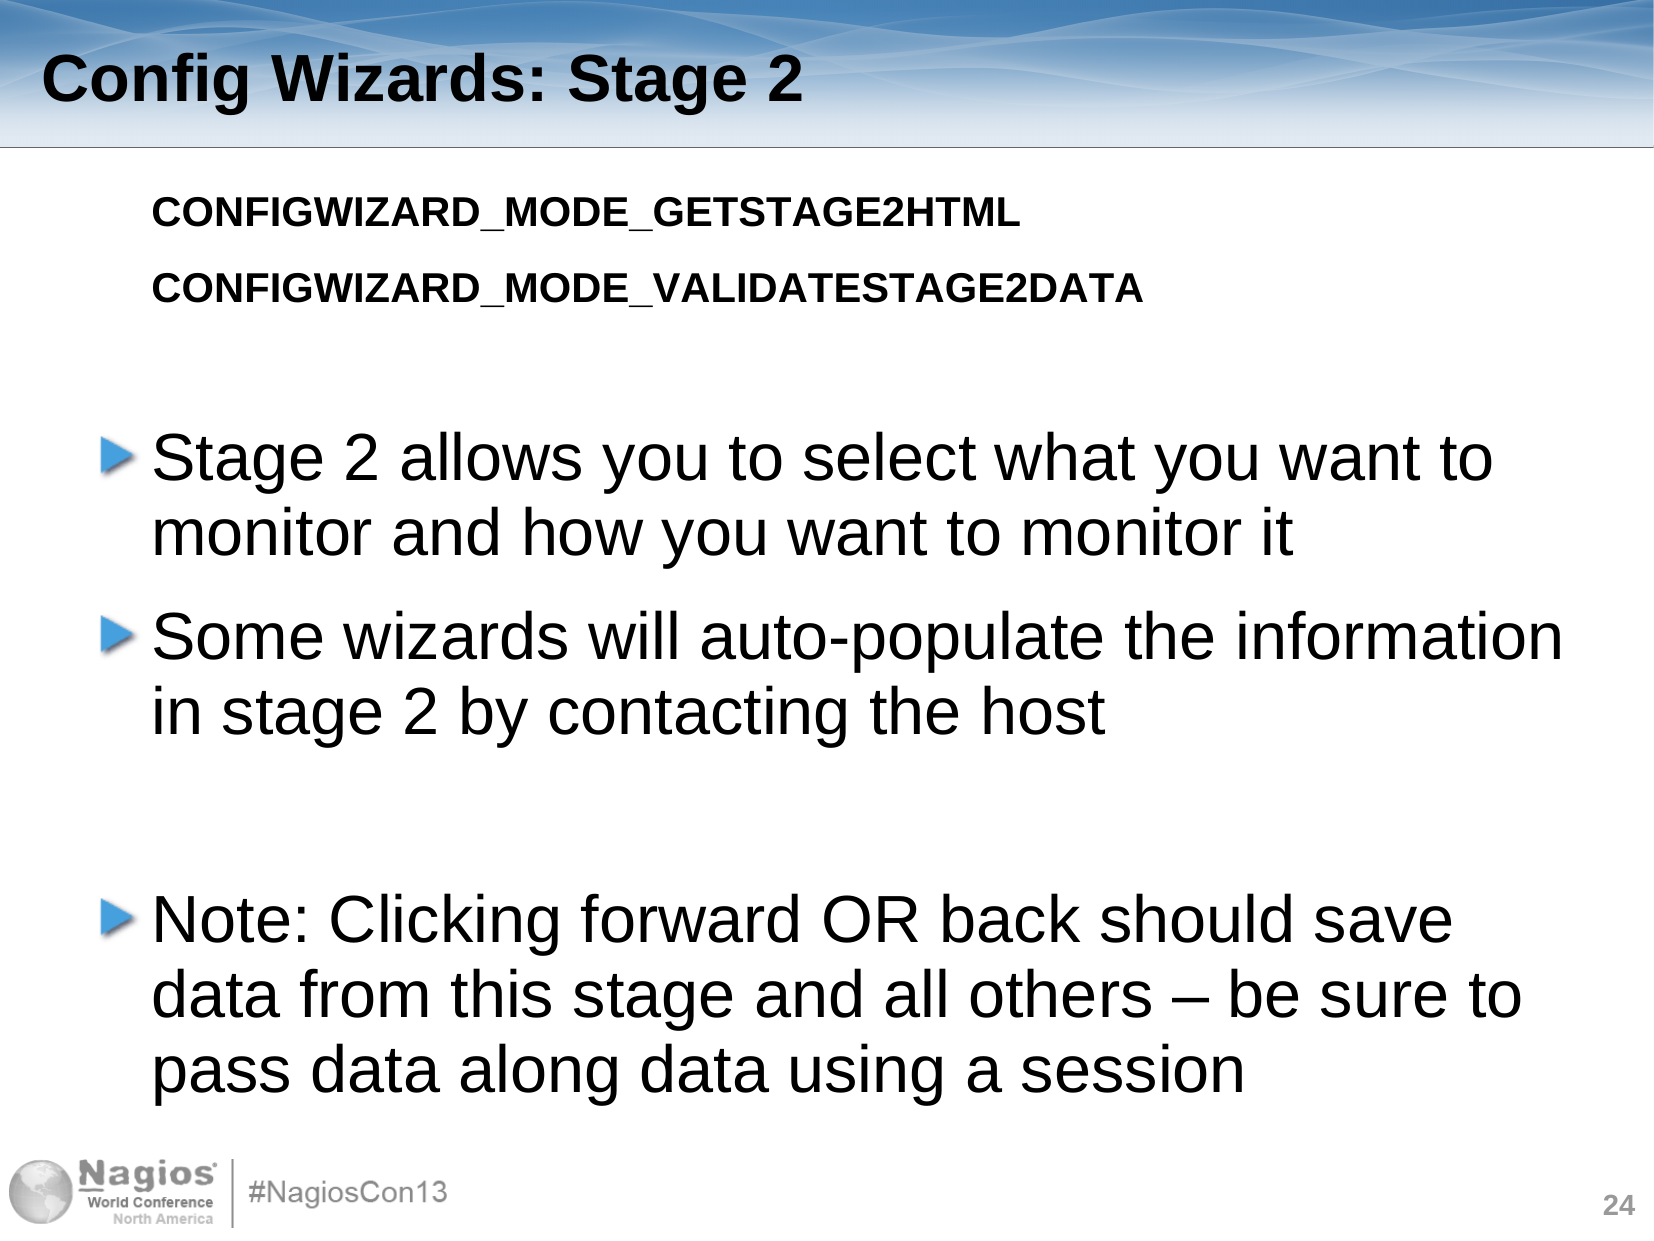

# Config Wizards: Stage 2
CONFIGWIZARD_MODE_GETSTAGE2HTML
CONFIGWIZARD_MODE_VALIDATESTAGE2DATA
Stage 2 allows you to select what you want to monitor and how you want to monitor it
Some wizards will auto-populate the information in stage 2 by contacting the host
Note: Clicking forward OR back should save data from this stage and all others – be sure to pass data along data using a session
24